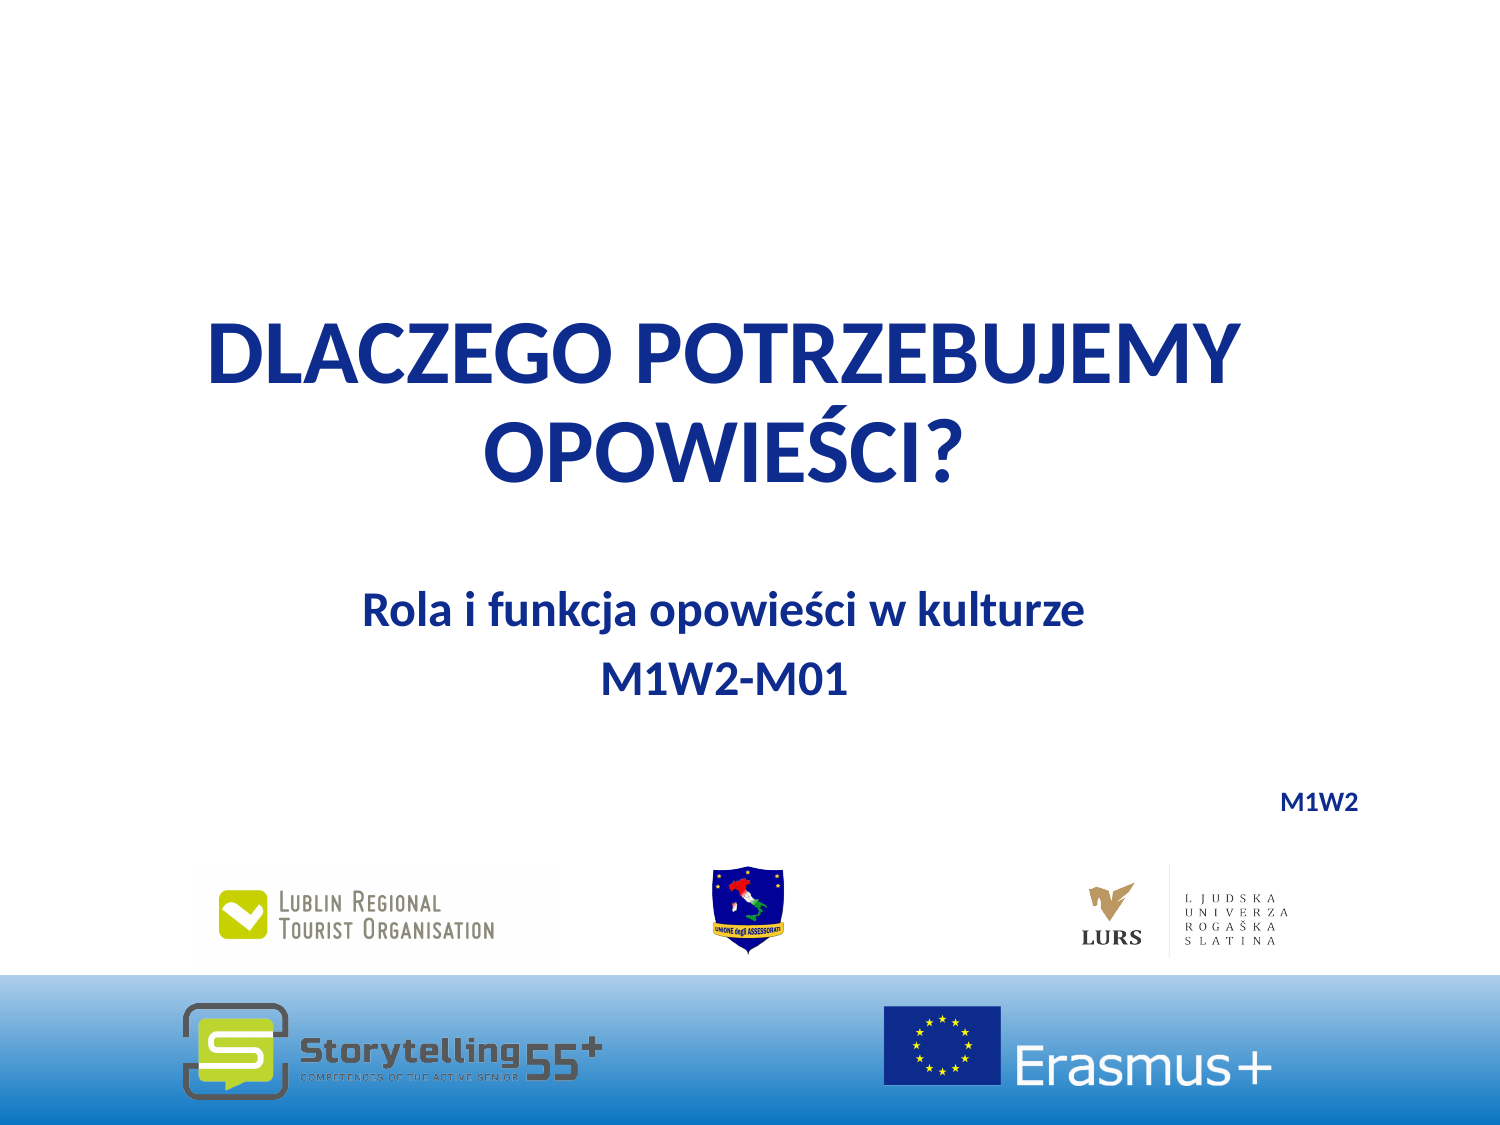

# DLACZEGO POTRZEBUJEMY OPOWIEŚCI?
Rola i funkcja opowieści w kulturze
M1W2-M01
M1W2